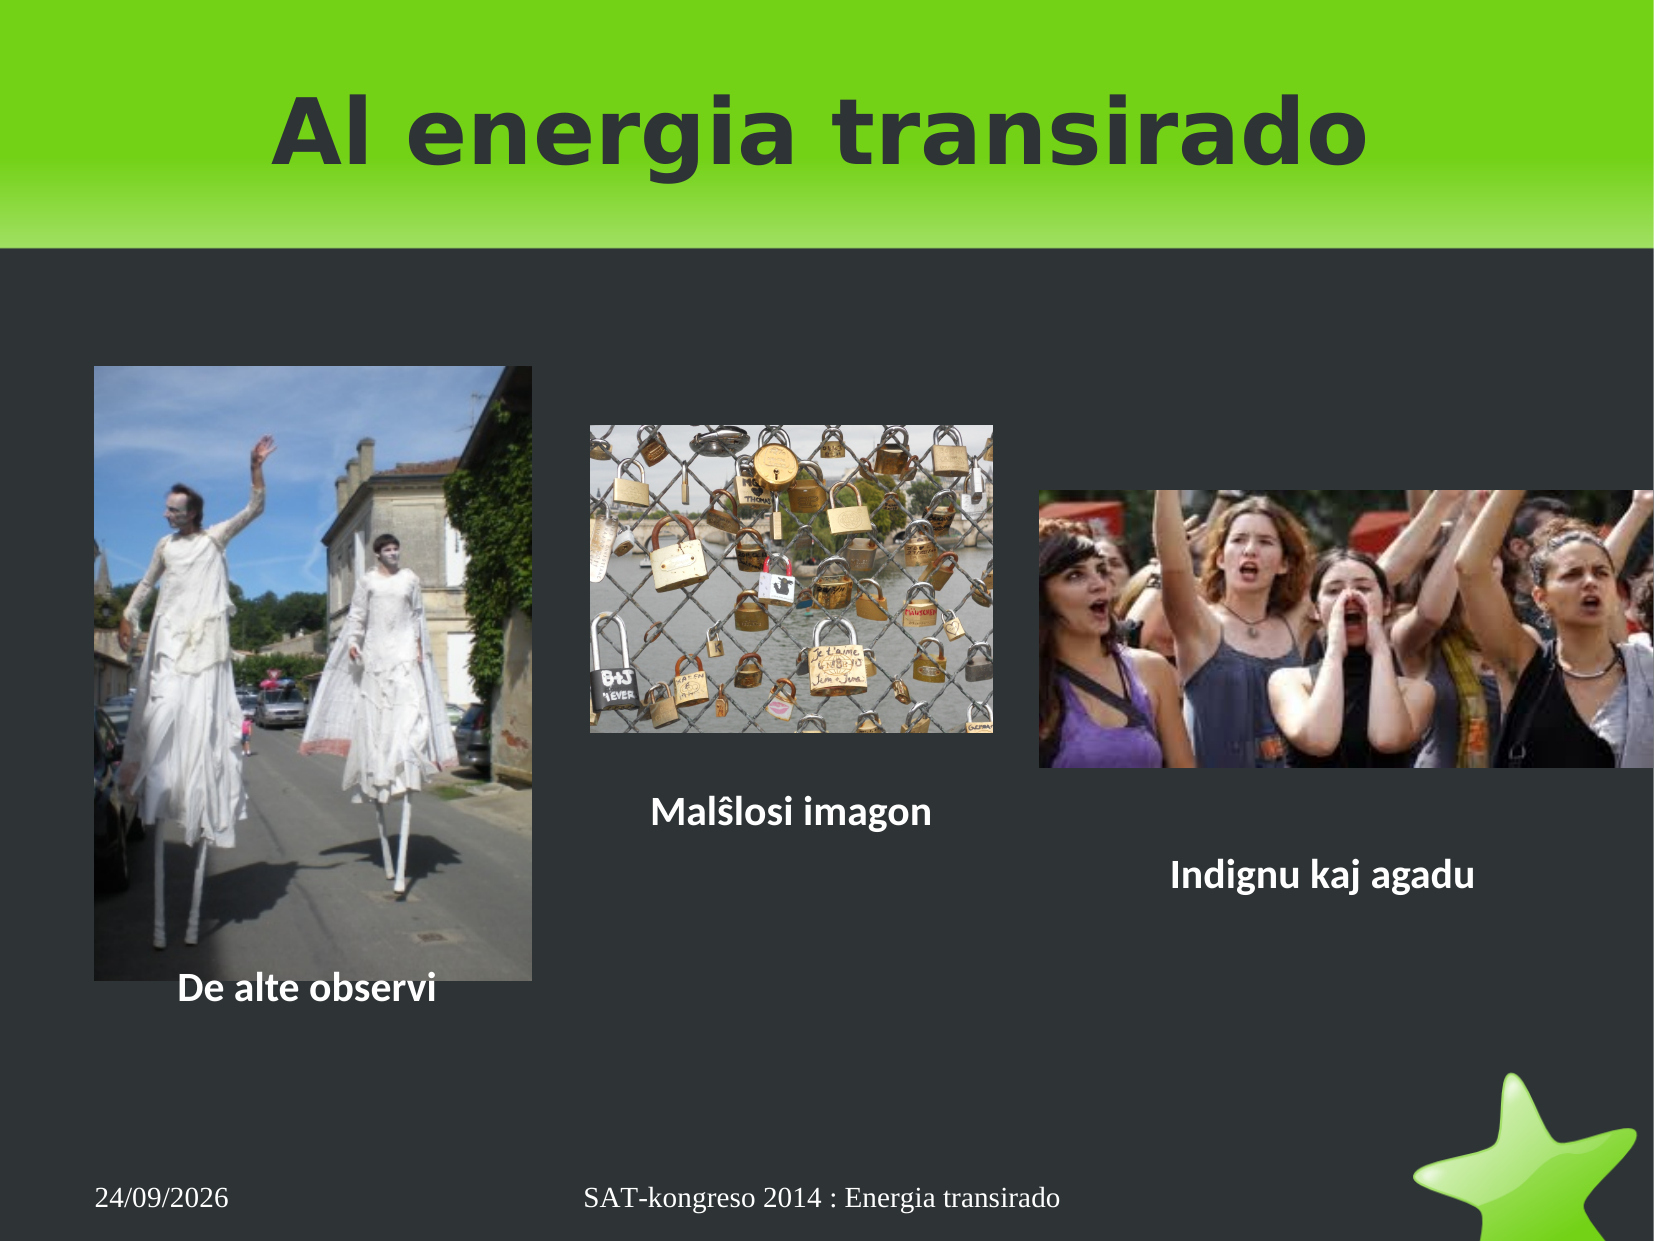

# Al energia transirado
Malŝlosi imagon
Indignu kaj agadu
De alte observi